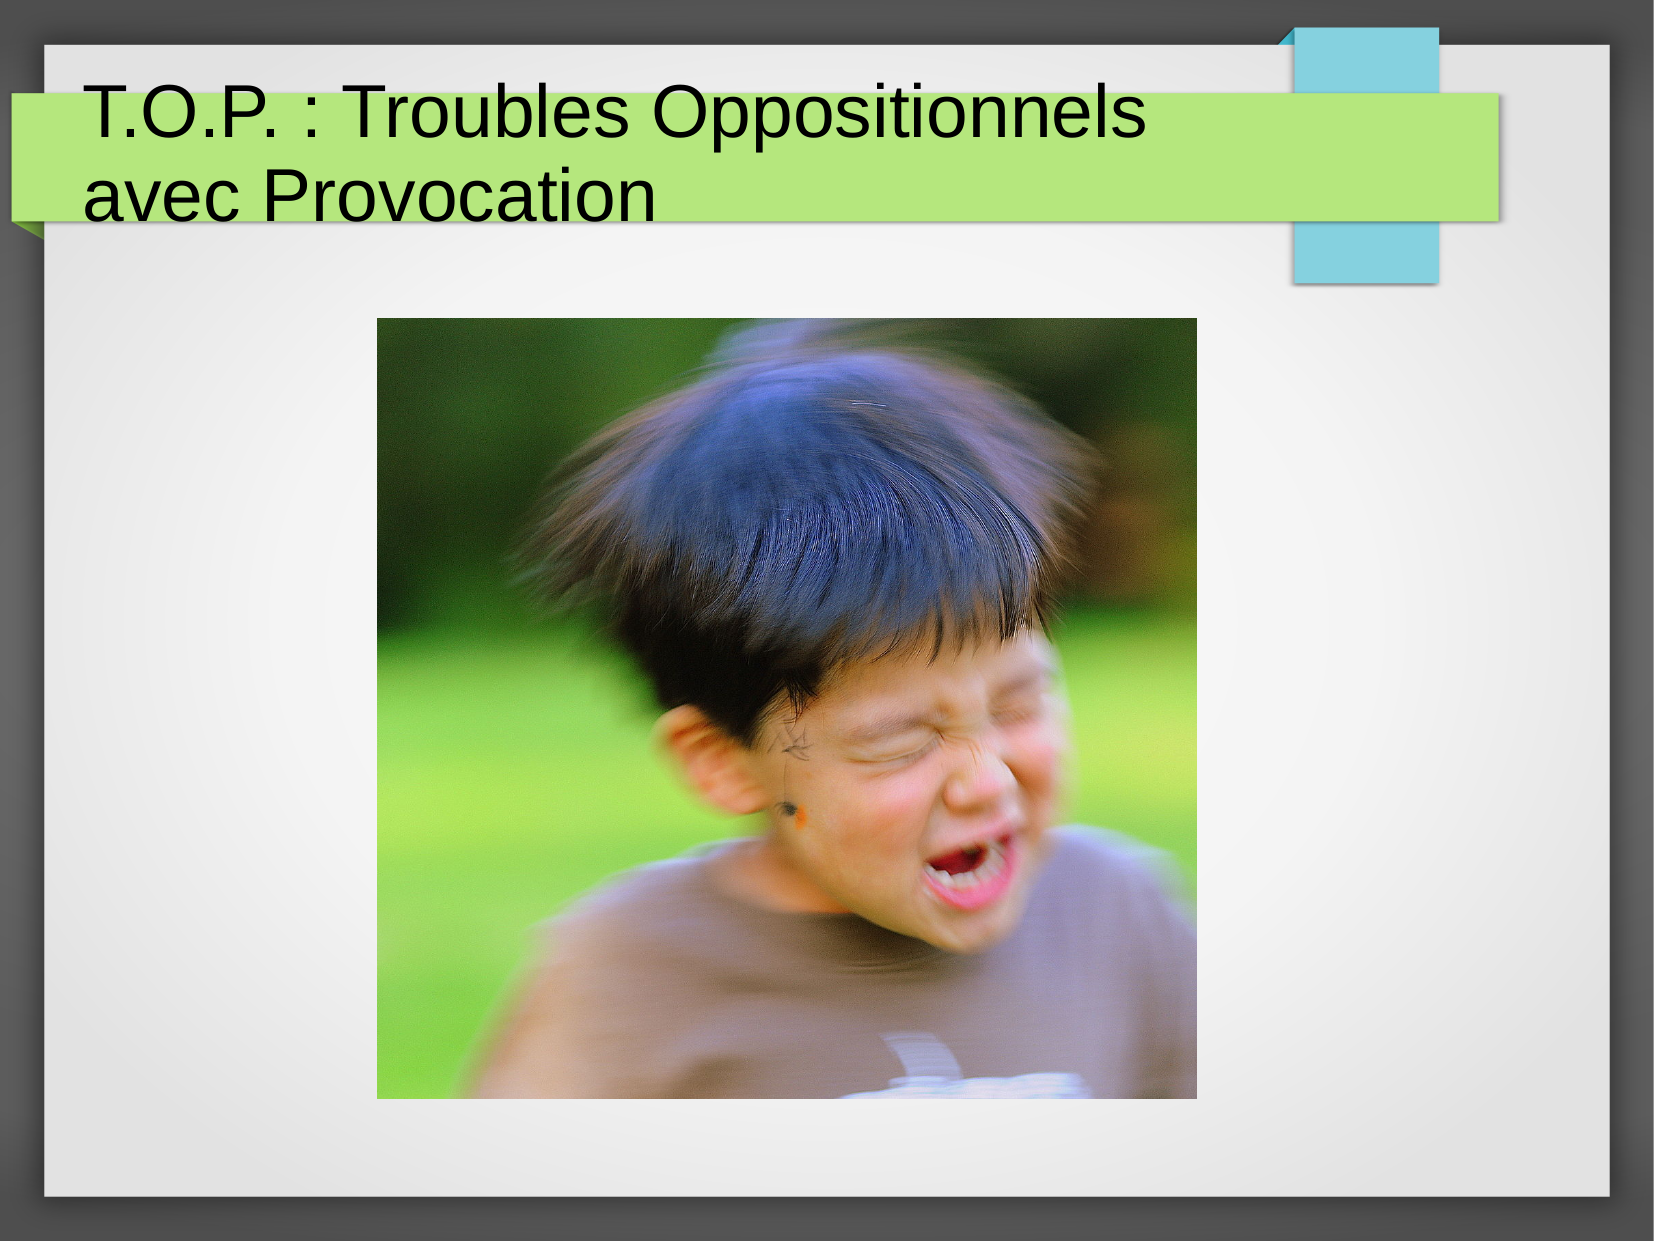

# T.O.P. : Troubles Oppositionnels avec Provocation
Troubles